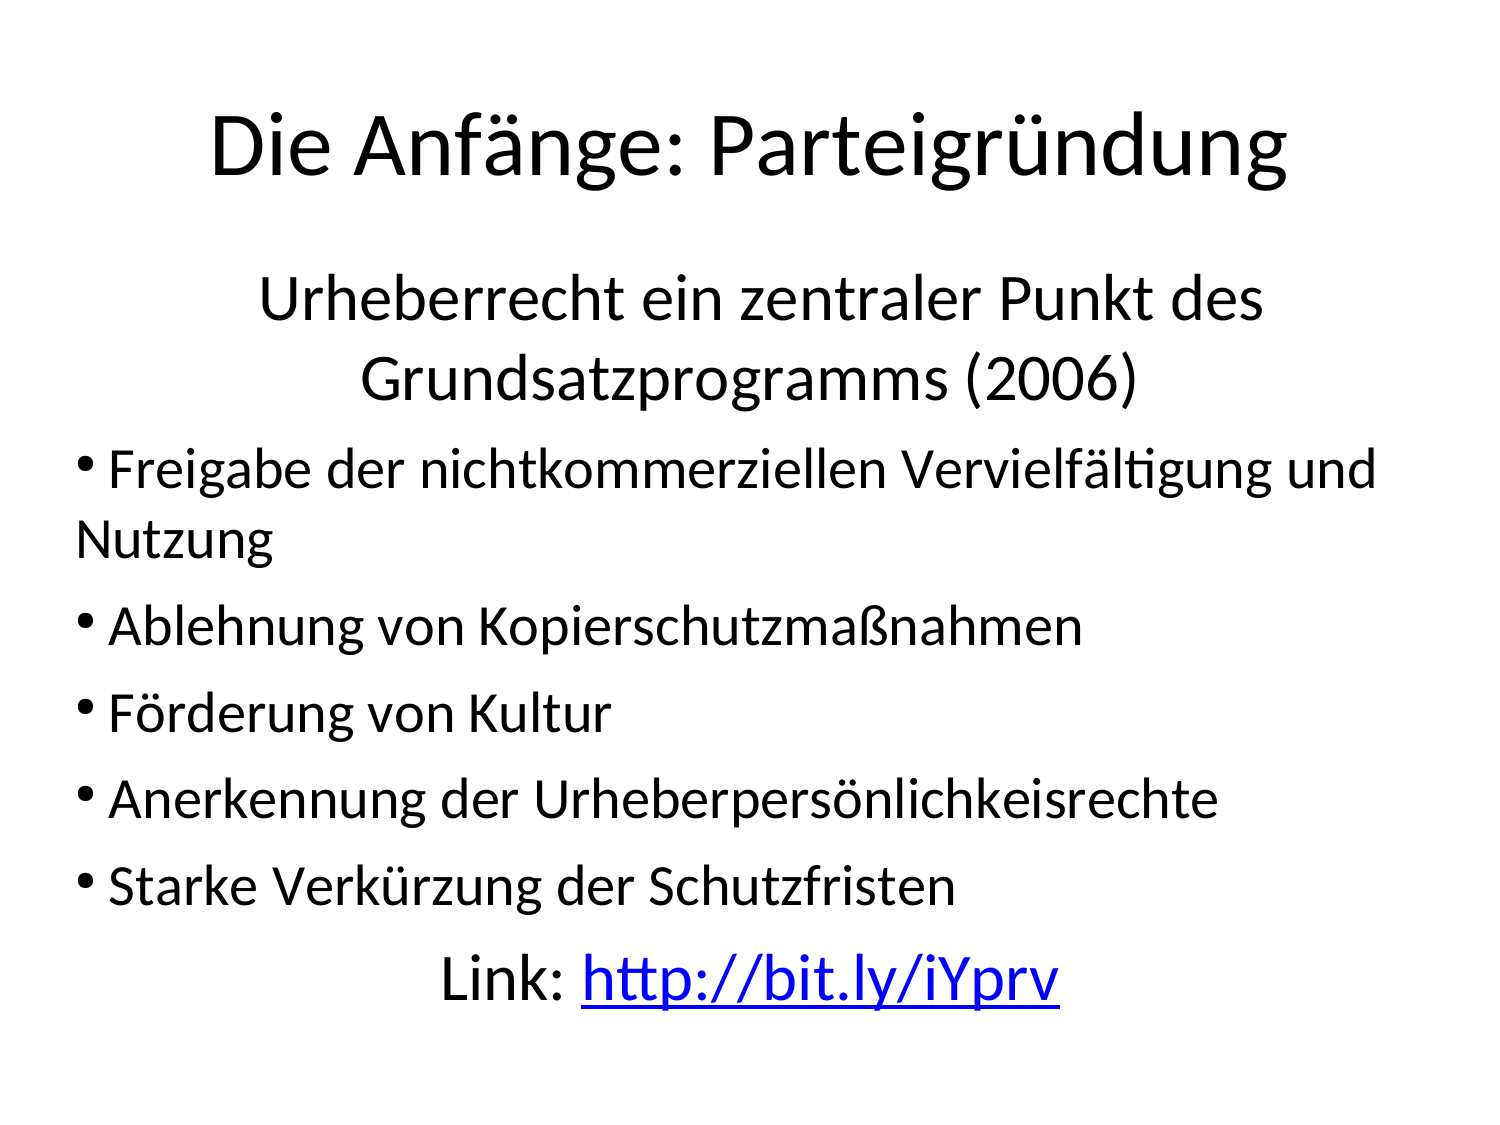

# Die Anfänge: Parteigründung
Urheberrecht ein zentraler Punkt des Grundsatzprogramms (2006)
 Freigabe der nichtkommerziellen Vervielfältigung und Nutzung
 Ablehnung von Kopierschutzmaßnahmen
 Förderung von Kultur
 Anerkennung der Urheberpersönlichkeisrechte
 Starke Verkürzung der Schutzfristen
Link: http://bit.ly/iYprv